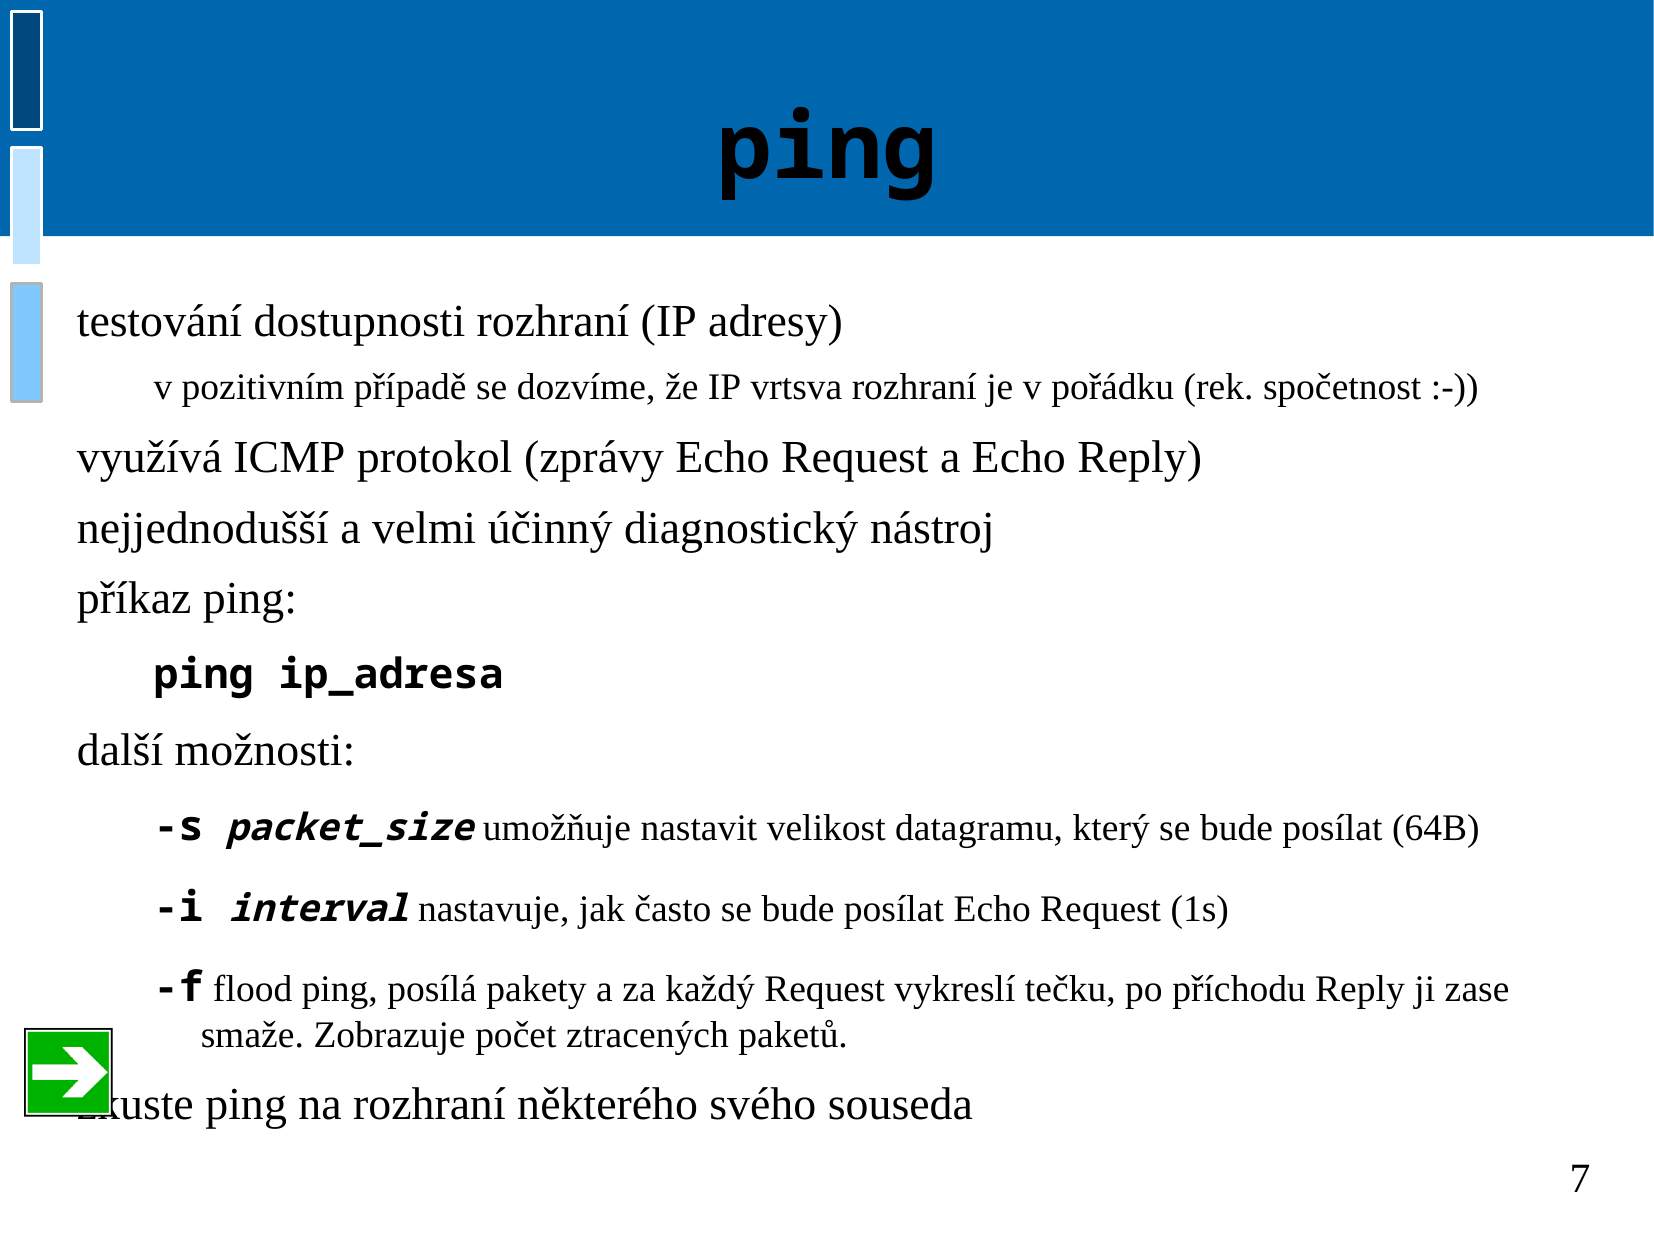

# ping
testování dostupnosti rozhraní (IP adresy)
v pozitivním případě se dozvíme, že IP vrtsva rozhraní je v pořádku (rek. spočetnost :-))
využívá ICMP protokol (zprávy Echo Request a Echo Reply)
nejjednodušší a velmi účinný diagnostický nástroj
příkaz ping:
ping ip_adresa
další možnosti:
-s packet_size umožňuje nastavit velikost datagramu, který se bude posílat (64B)
-i interval nastavuje, jak často se bude posílat Echo Request (1s)
-f flood ping, posílá pakety a za každý Request vykreslí tečku, po příchodu Reply ji zase smaže. Zobrazuje počet ztracených paketů.
zkuste ping na rozhraní některého svého souseda